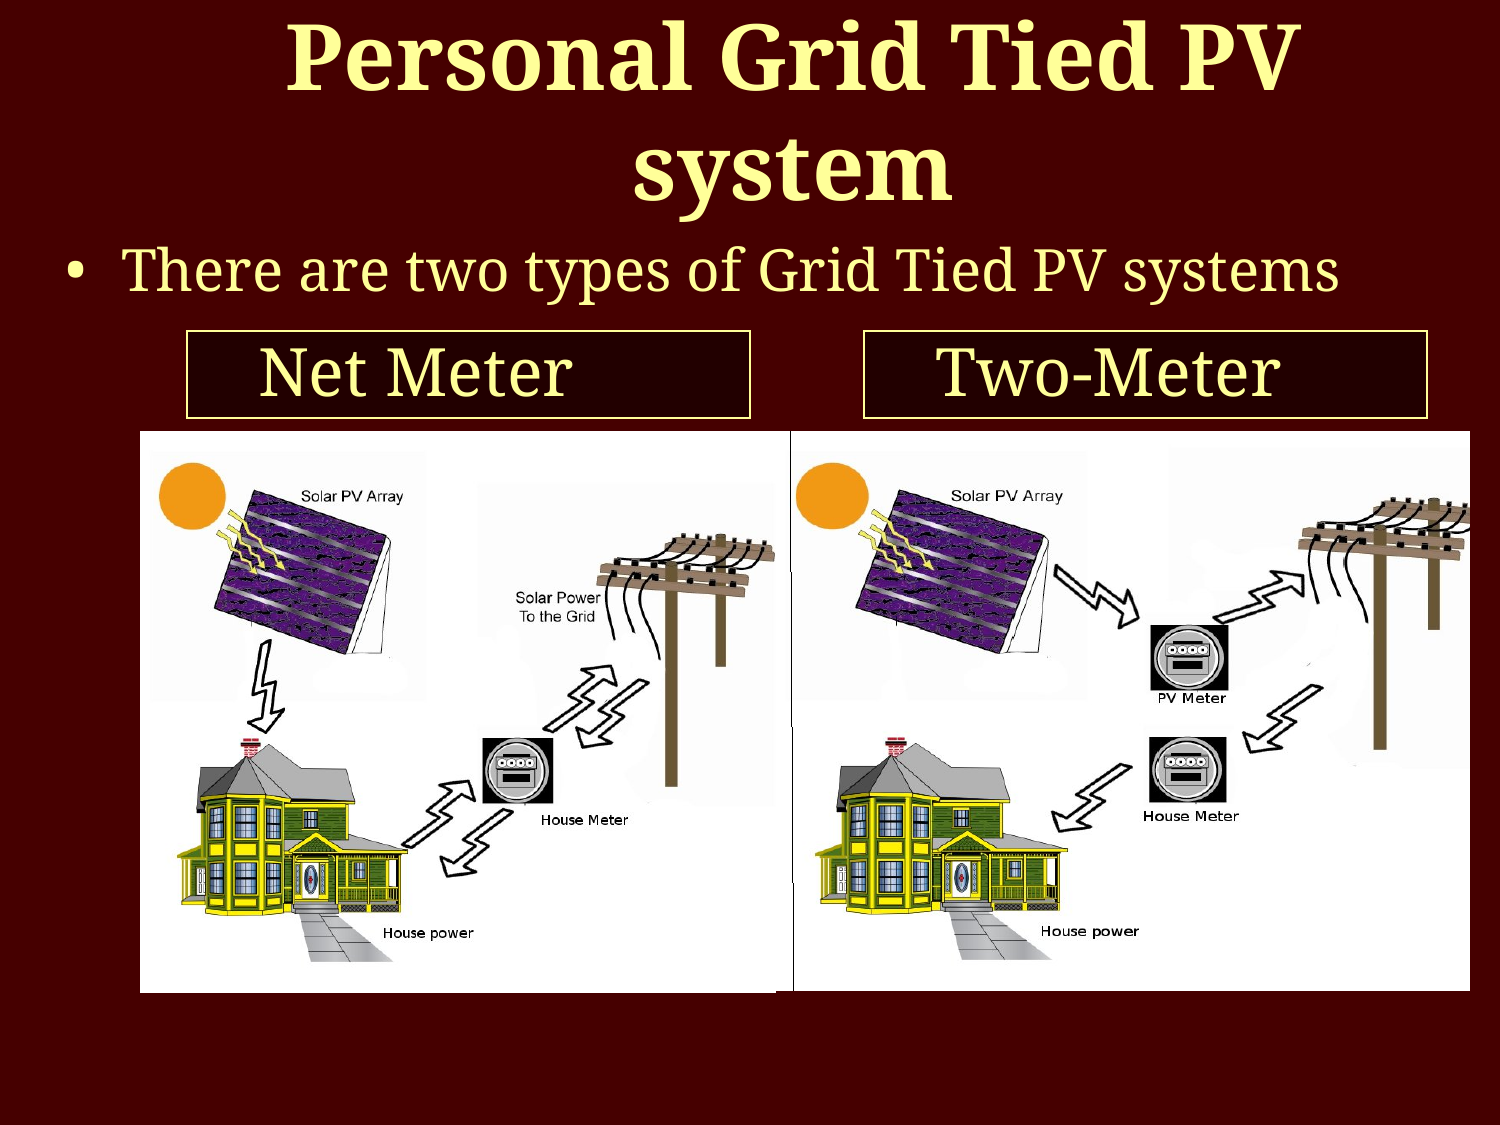

# Personal Grid Tied PV system
There are two types of Grid Tied PV systems
Two-Meter
Net Meter
Engineering Photovoltaic Systems
15